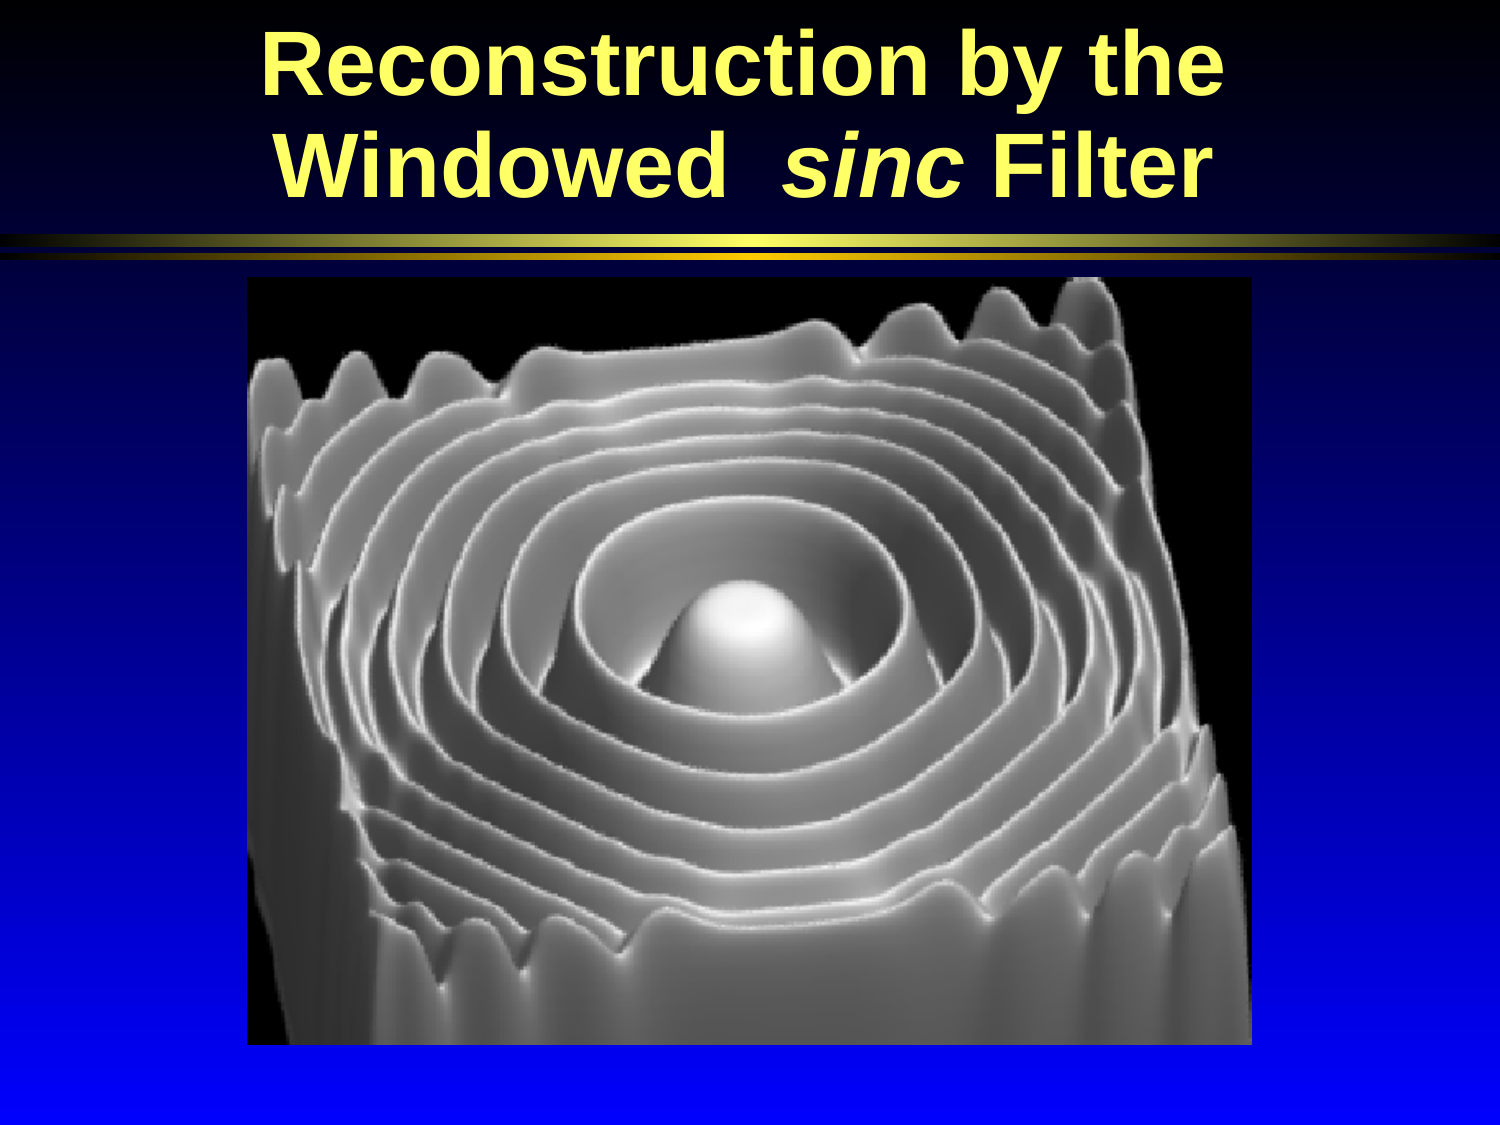

# Reconstruction by the Windowed sinc Filter